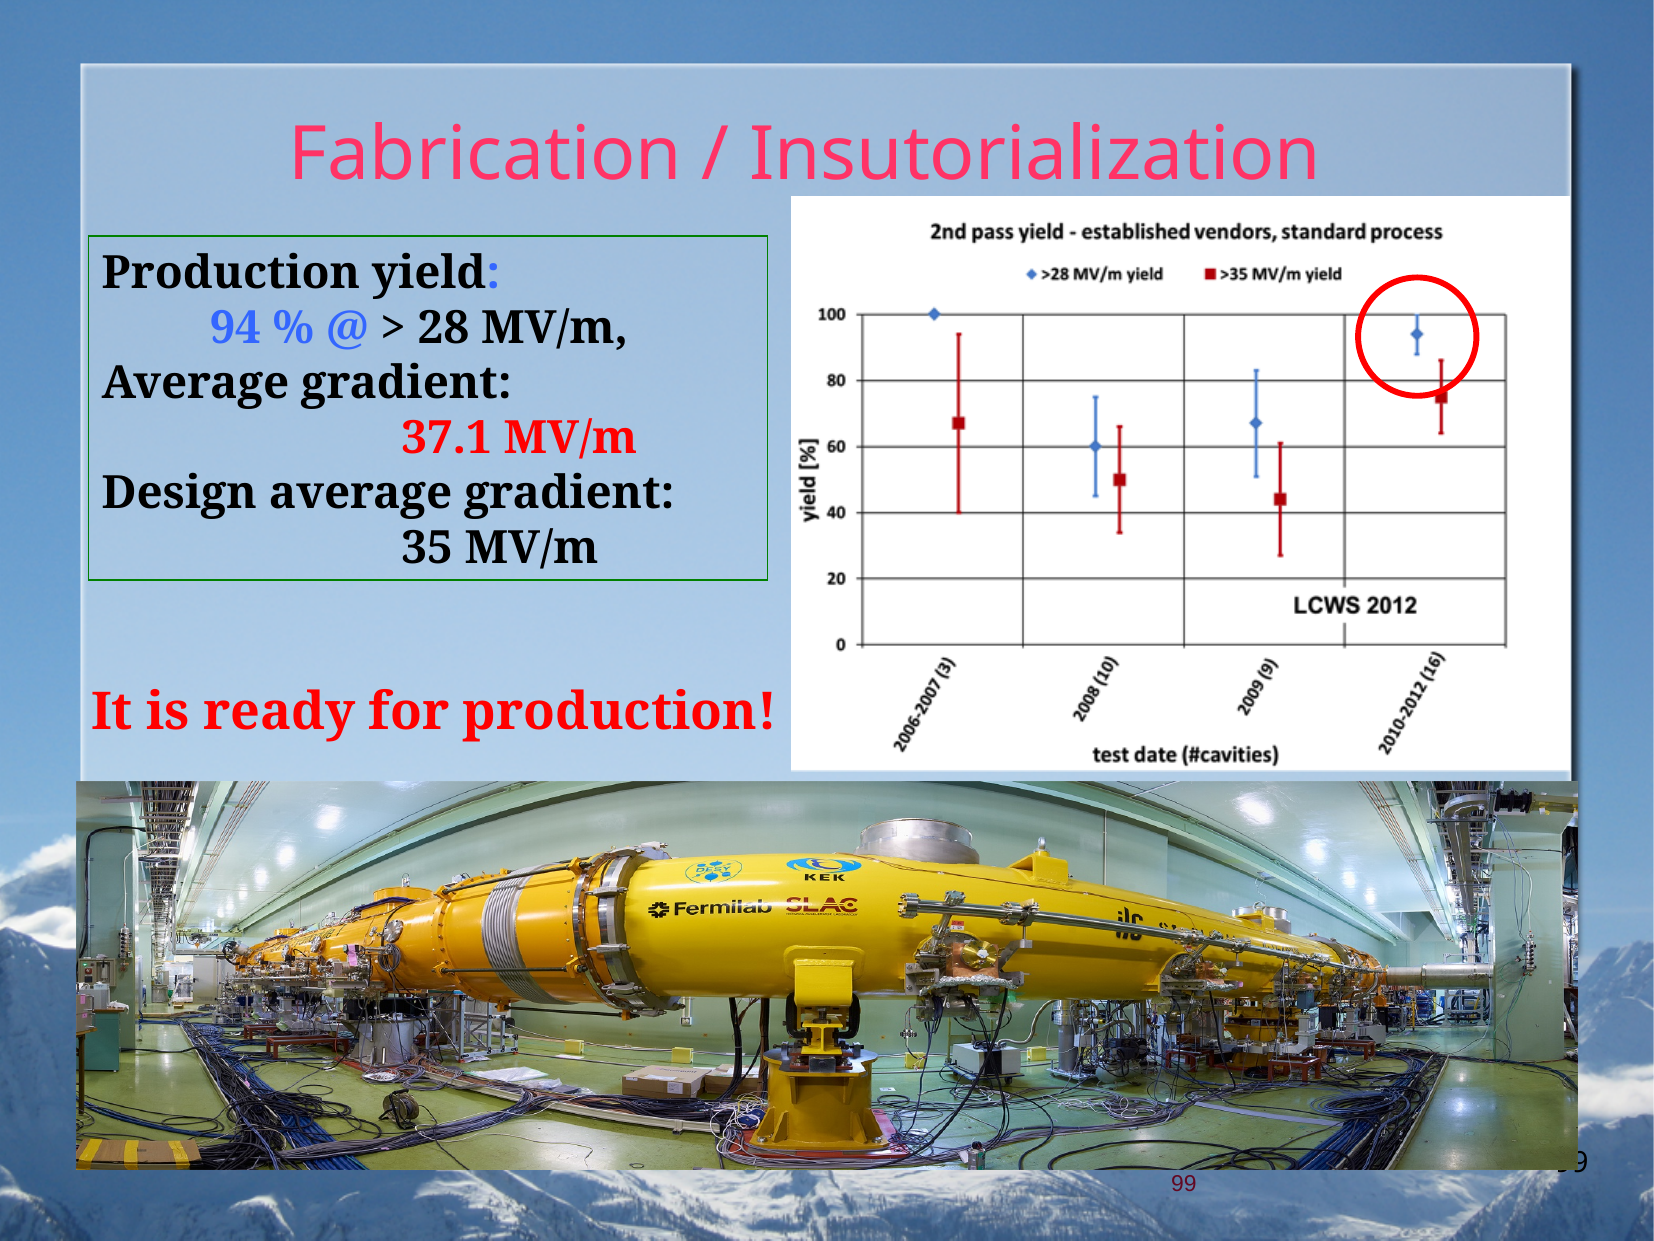

# Fabrication / Insutorialization
Production yield:
 94 % @ > 28 MV/m,
Average gradient:
 37.1 MV/m
Design average gradient:
 35 MV/m
It is ready for production!
99